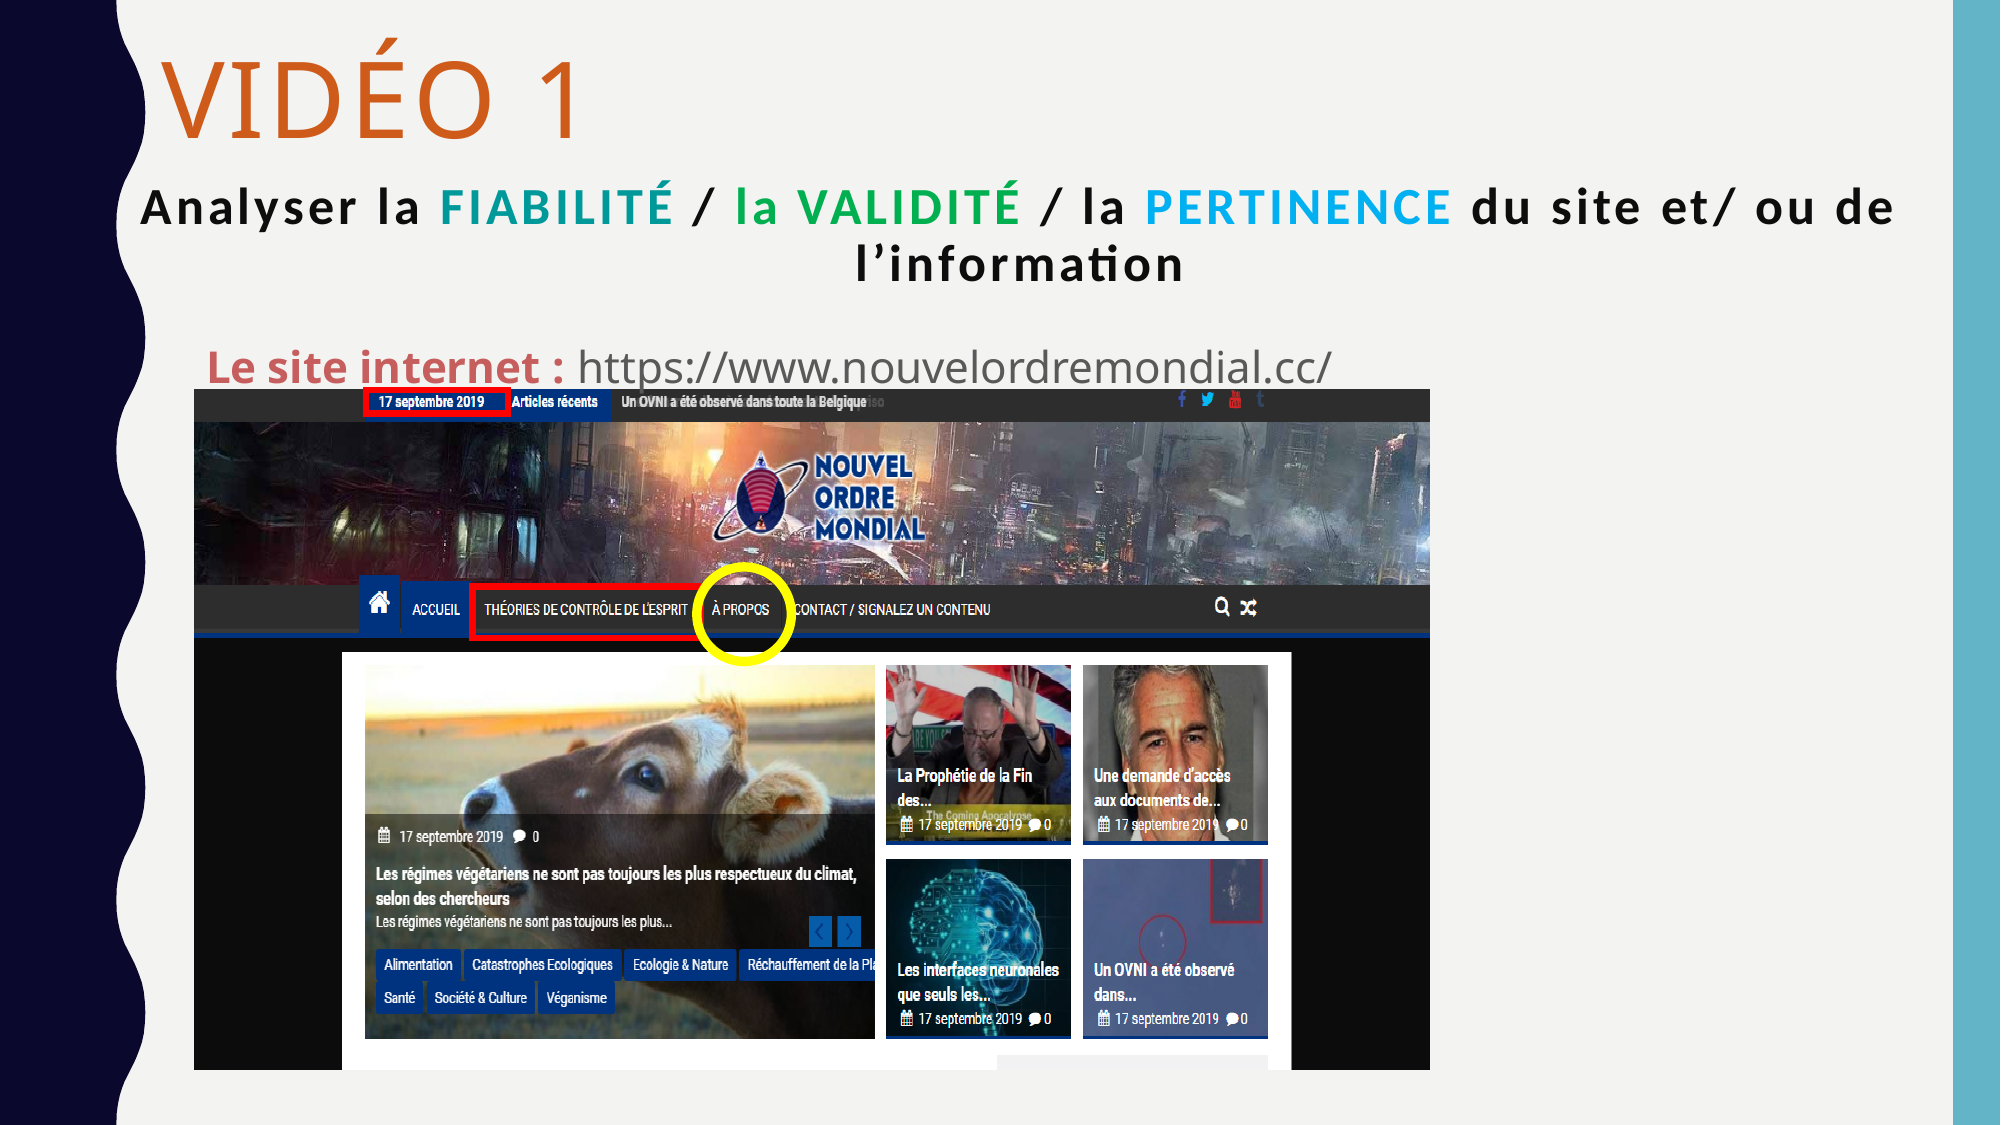

Vidéo 1
# Analyser la FIABILITÉ / la VALIDITÉ / la PERTINENCE du site et/ ou de l’information
Le site internet : https://www.nouvelordremondial.cc/